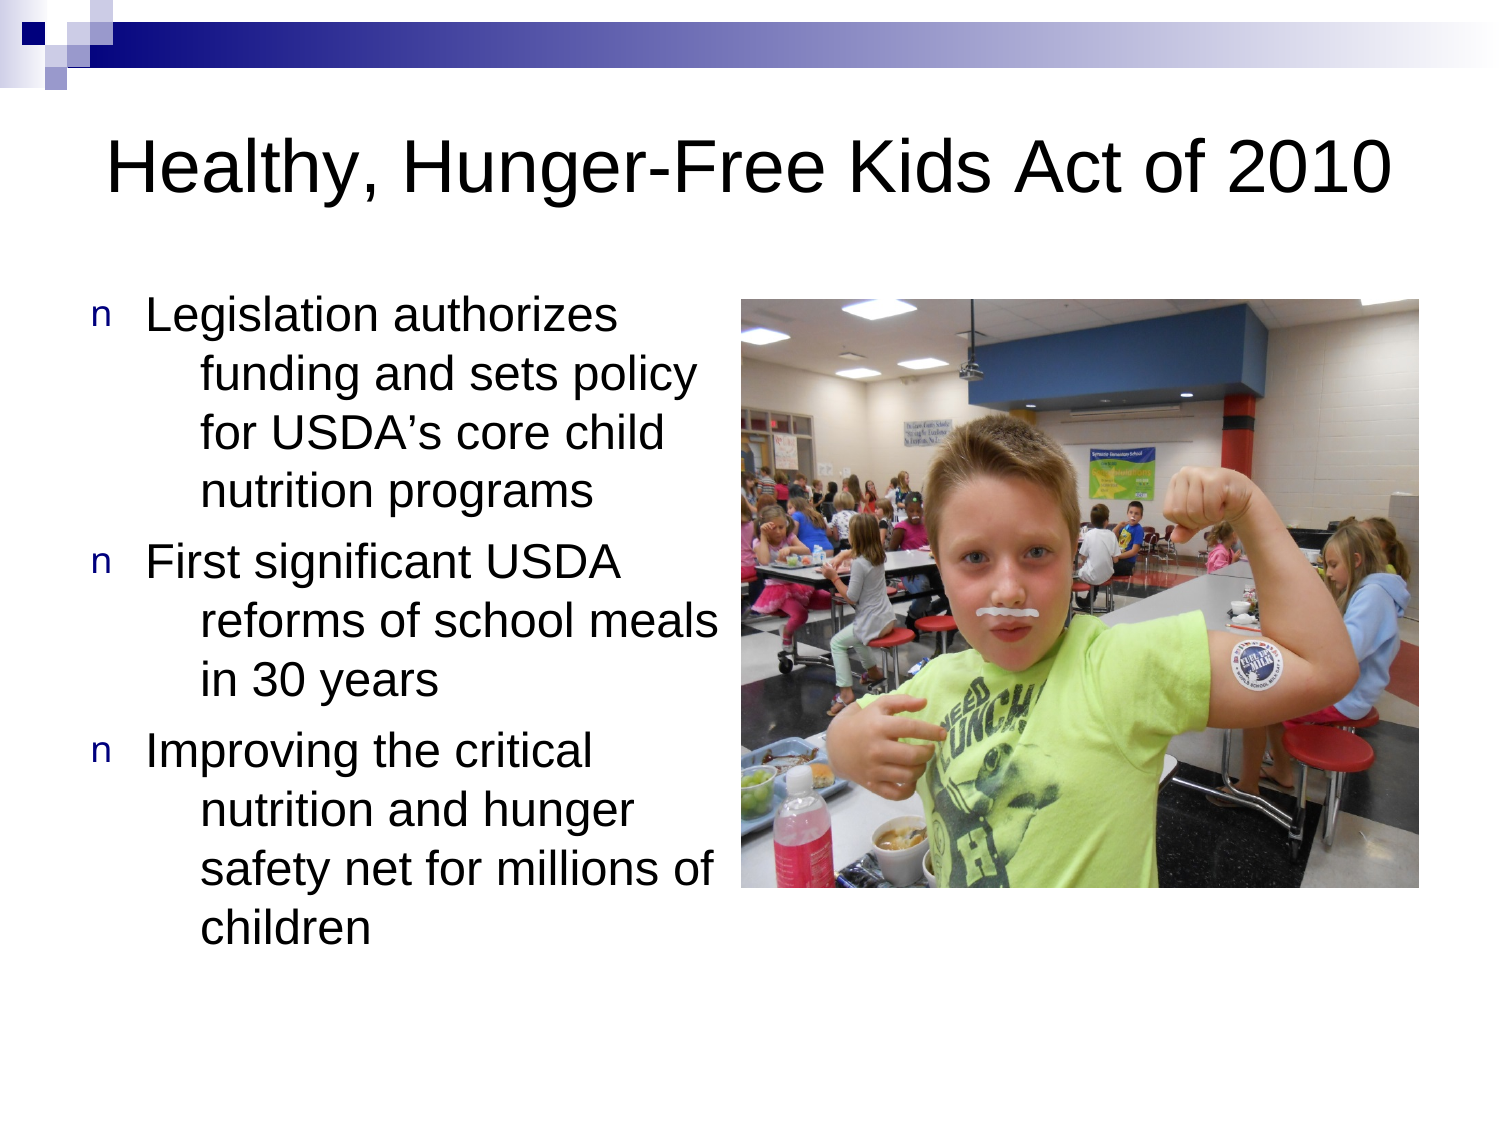

# Healthy, Hunger-Free Kids Act of 2010
Legislation authorizes funding and sets policy for USDA’s core child nutrition programs
First significant USDA reforms of school meals in 30 years
Improving the critical nutrition and hunger safety net for millions of children